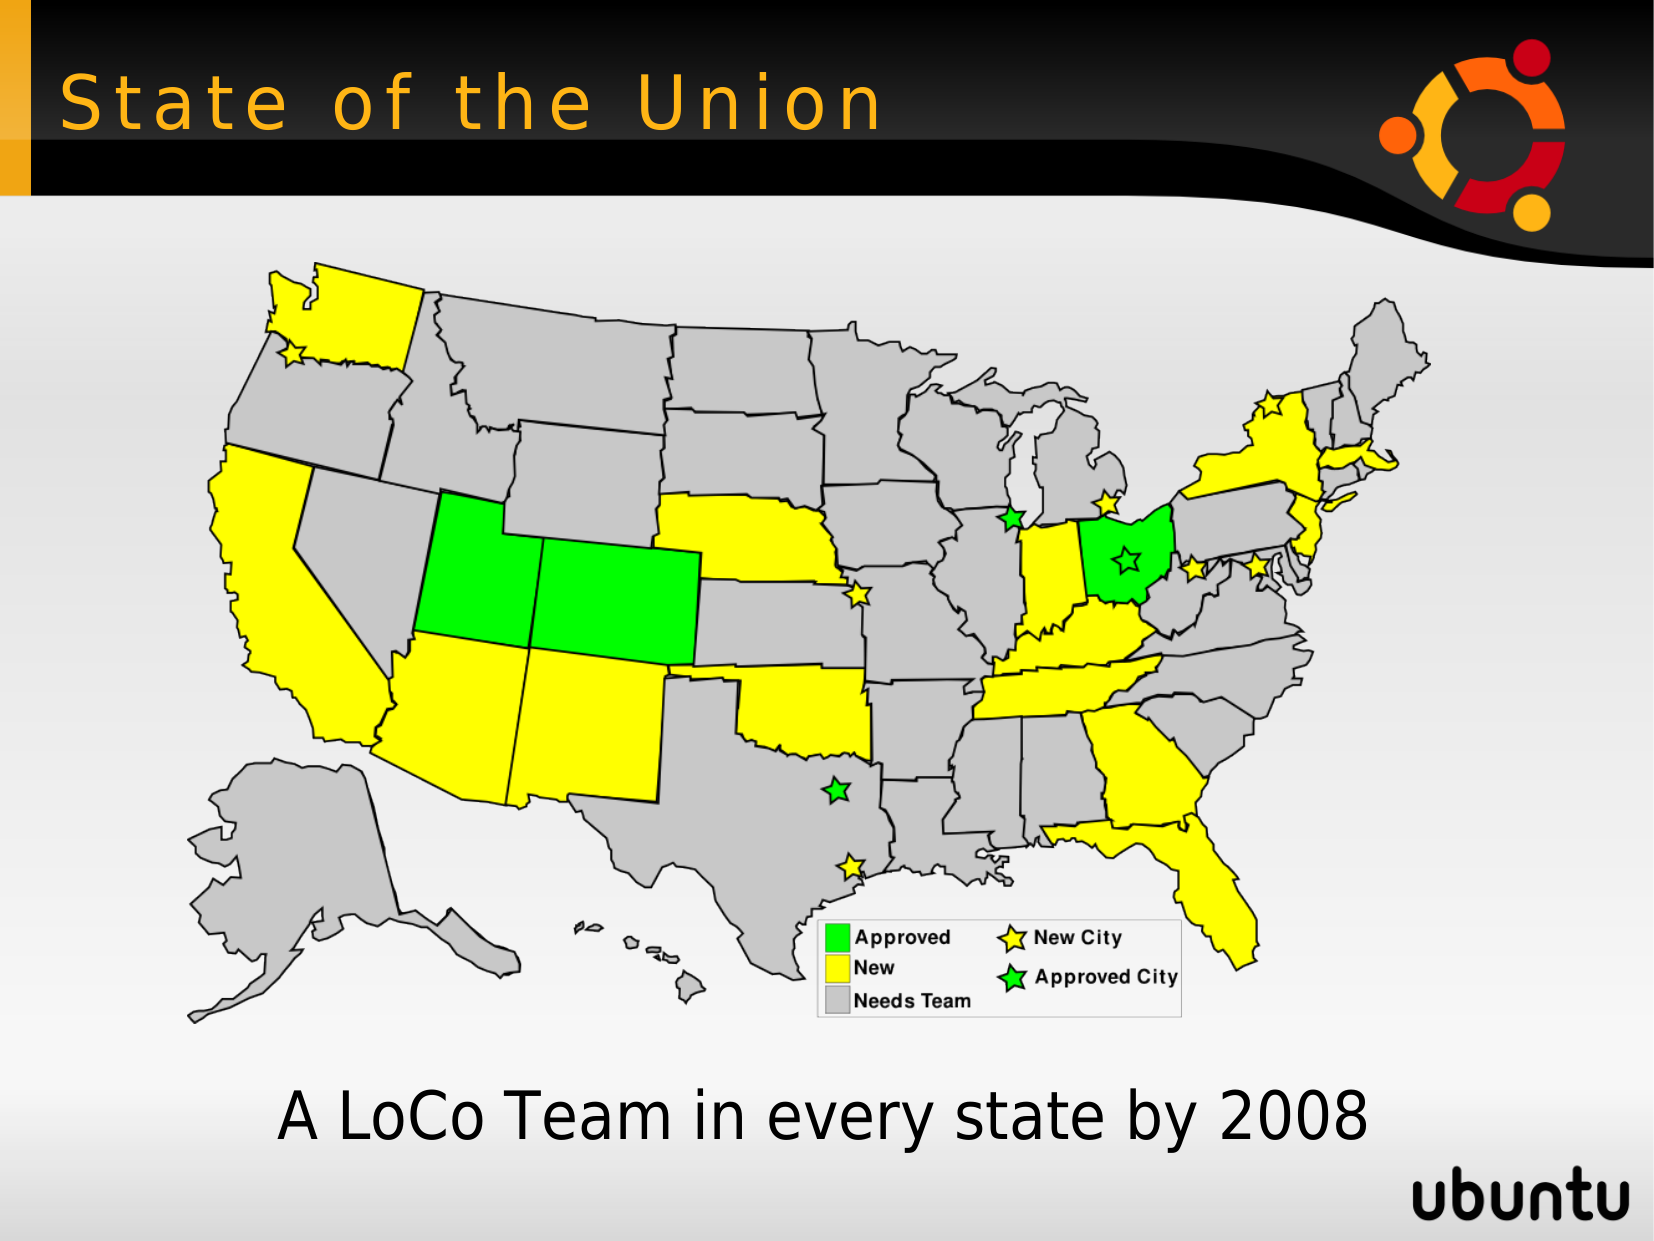

# State of the Union
A LoCo Team in every state by 2008